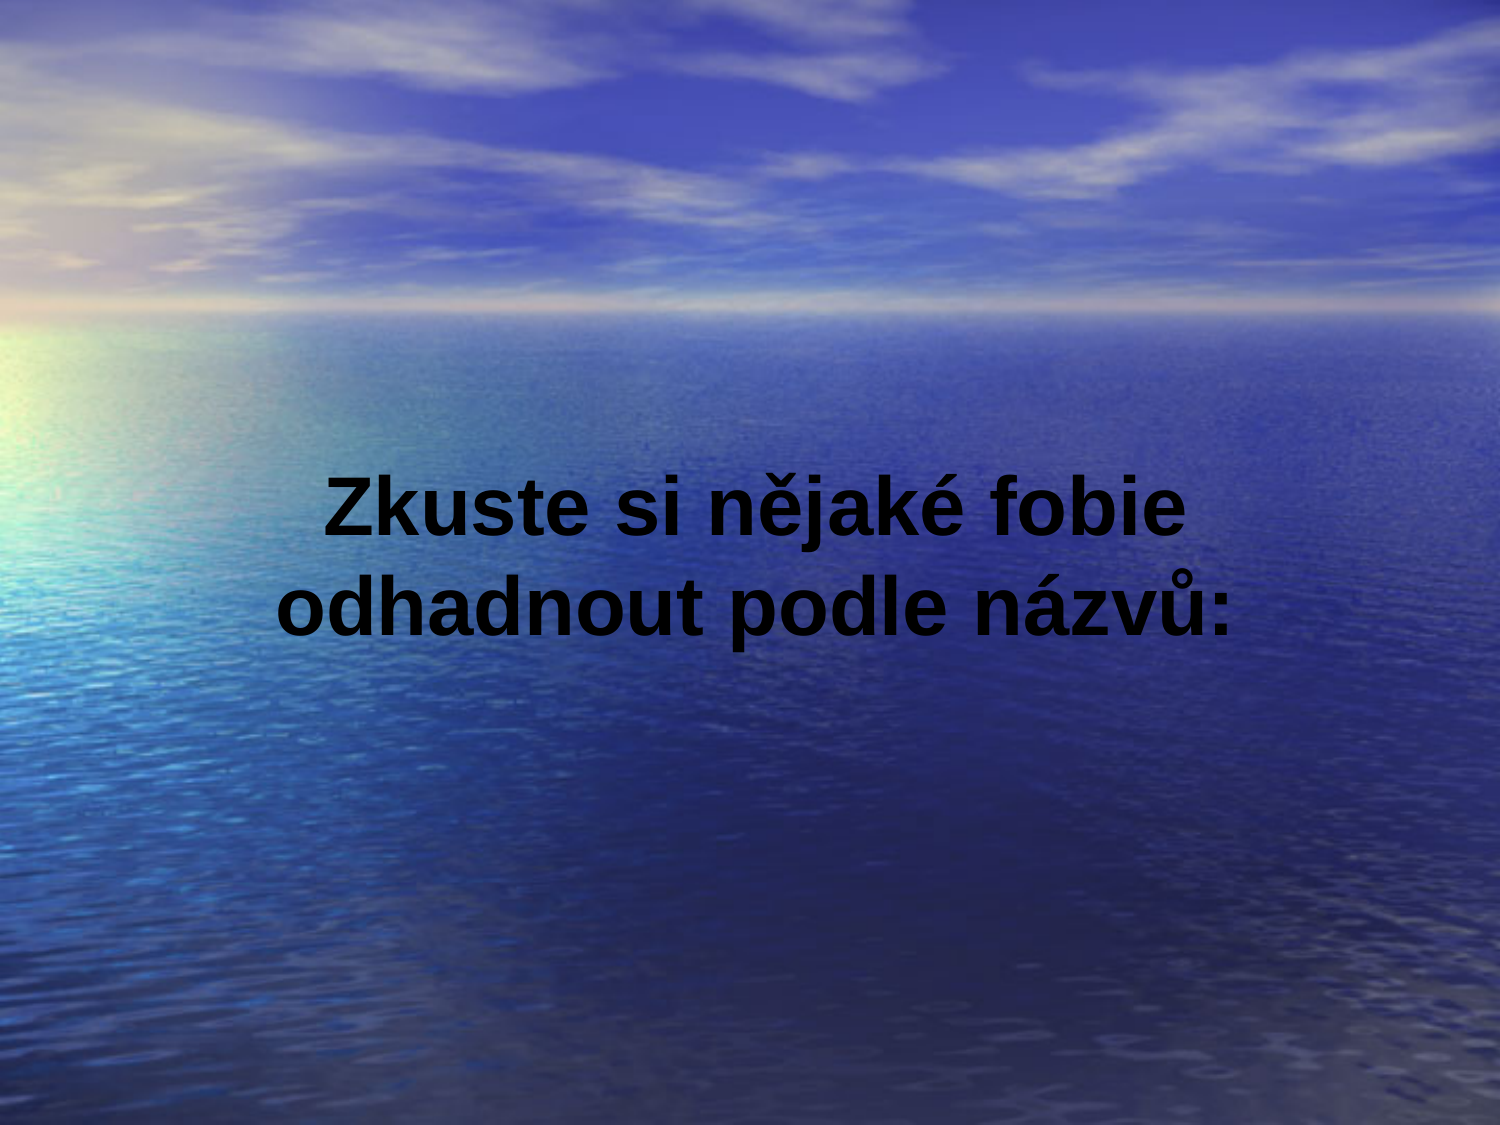

Zkuste si nějaké fobie odhadnout podle názvů: